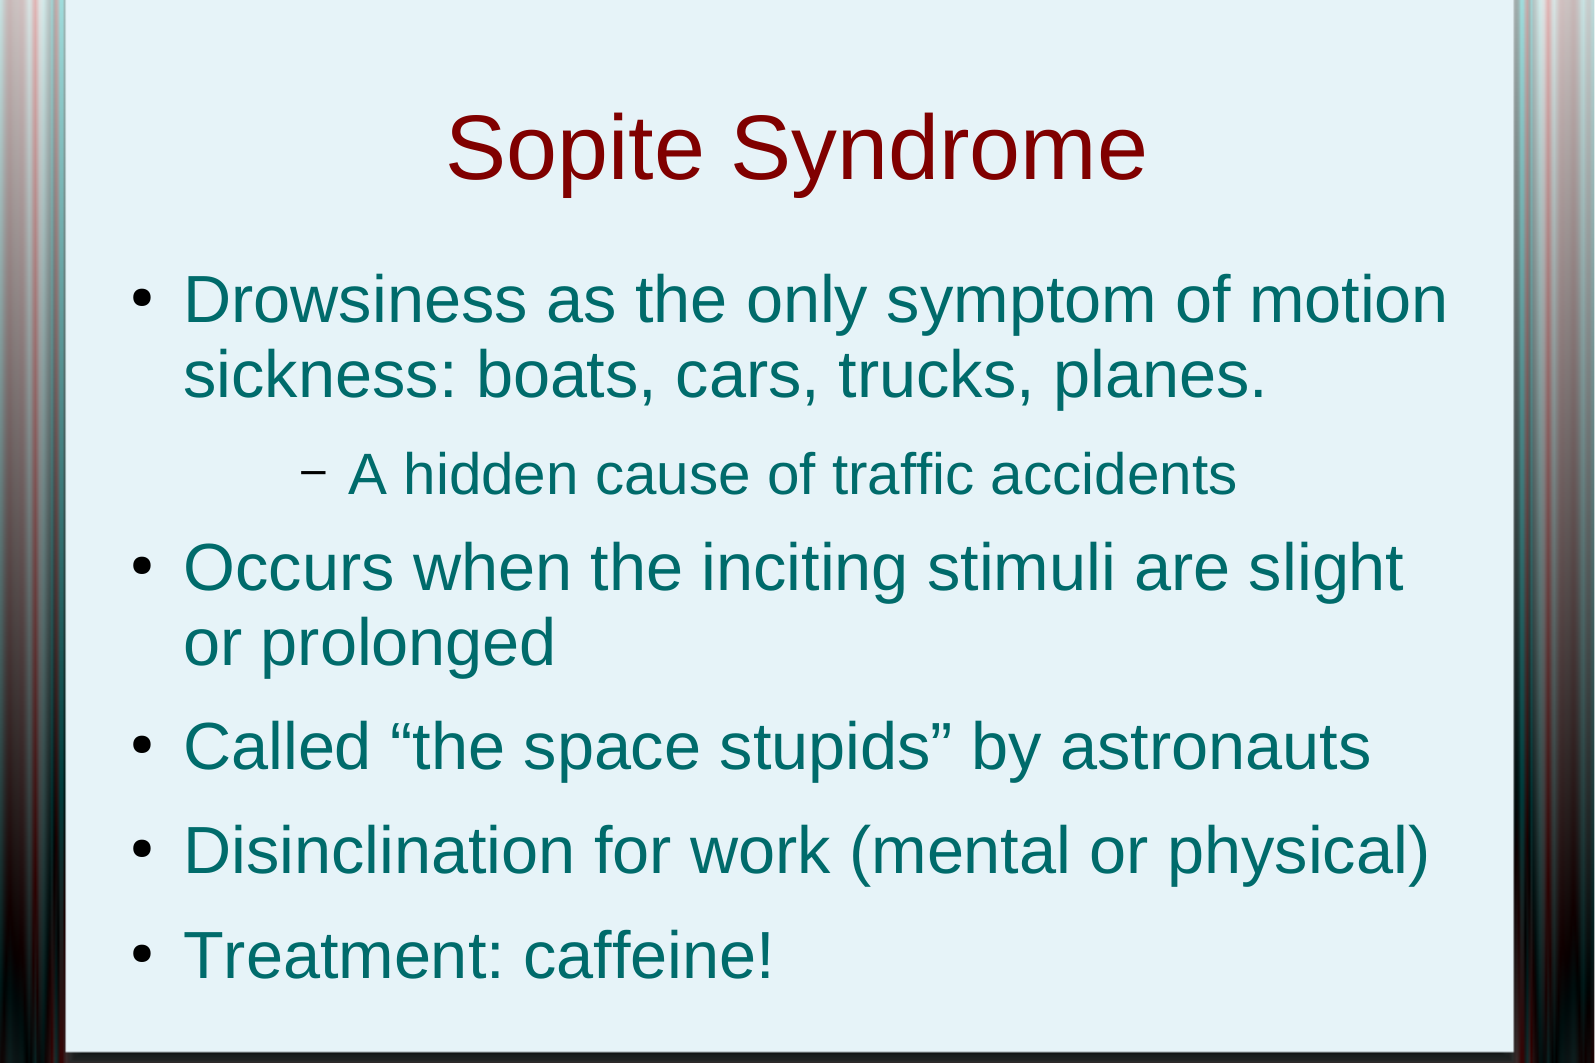

# Sopite Syndrome
Drowsiness as the only symptom of motion sickness: boats, cars, trucks, planes.
A hidden cause of traffic accidents
Occurs when the inciting stimuli are slight or prolonged
Called “the space stupids” by astronauts
Disinclination for work (mental or physical)
Treatment: caffeine!